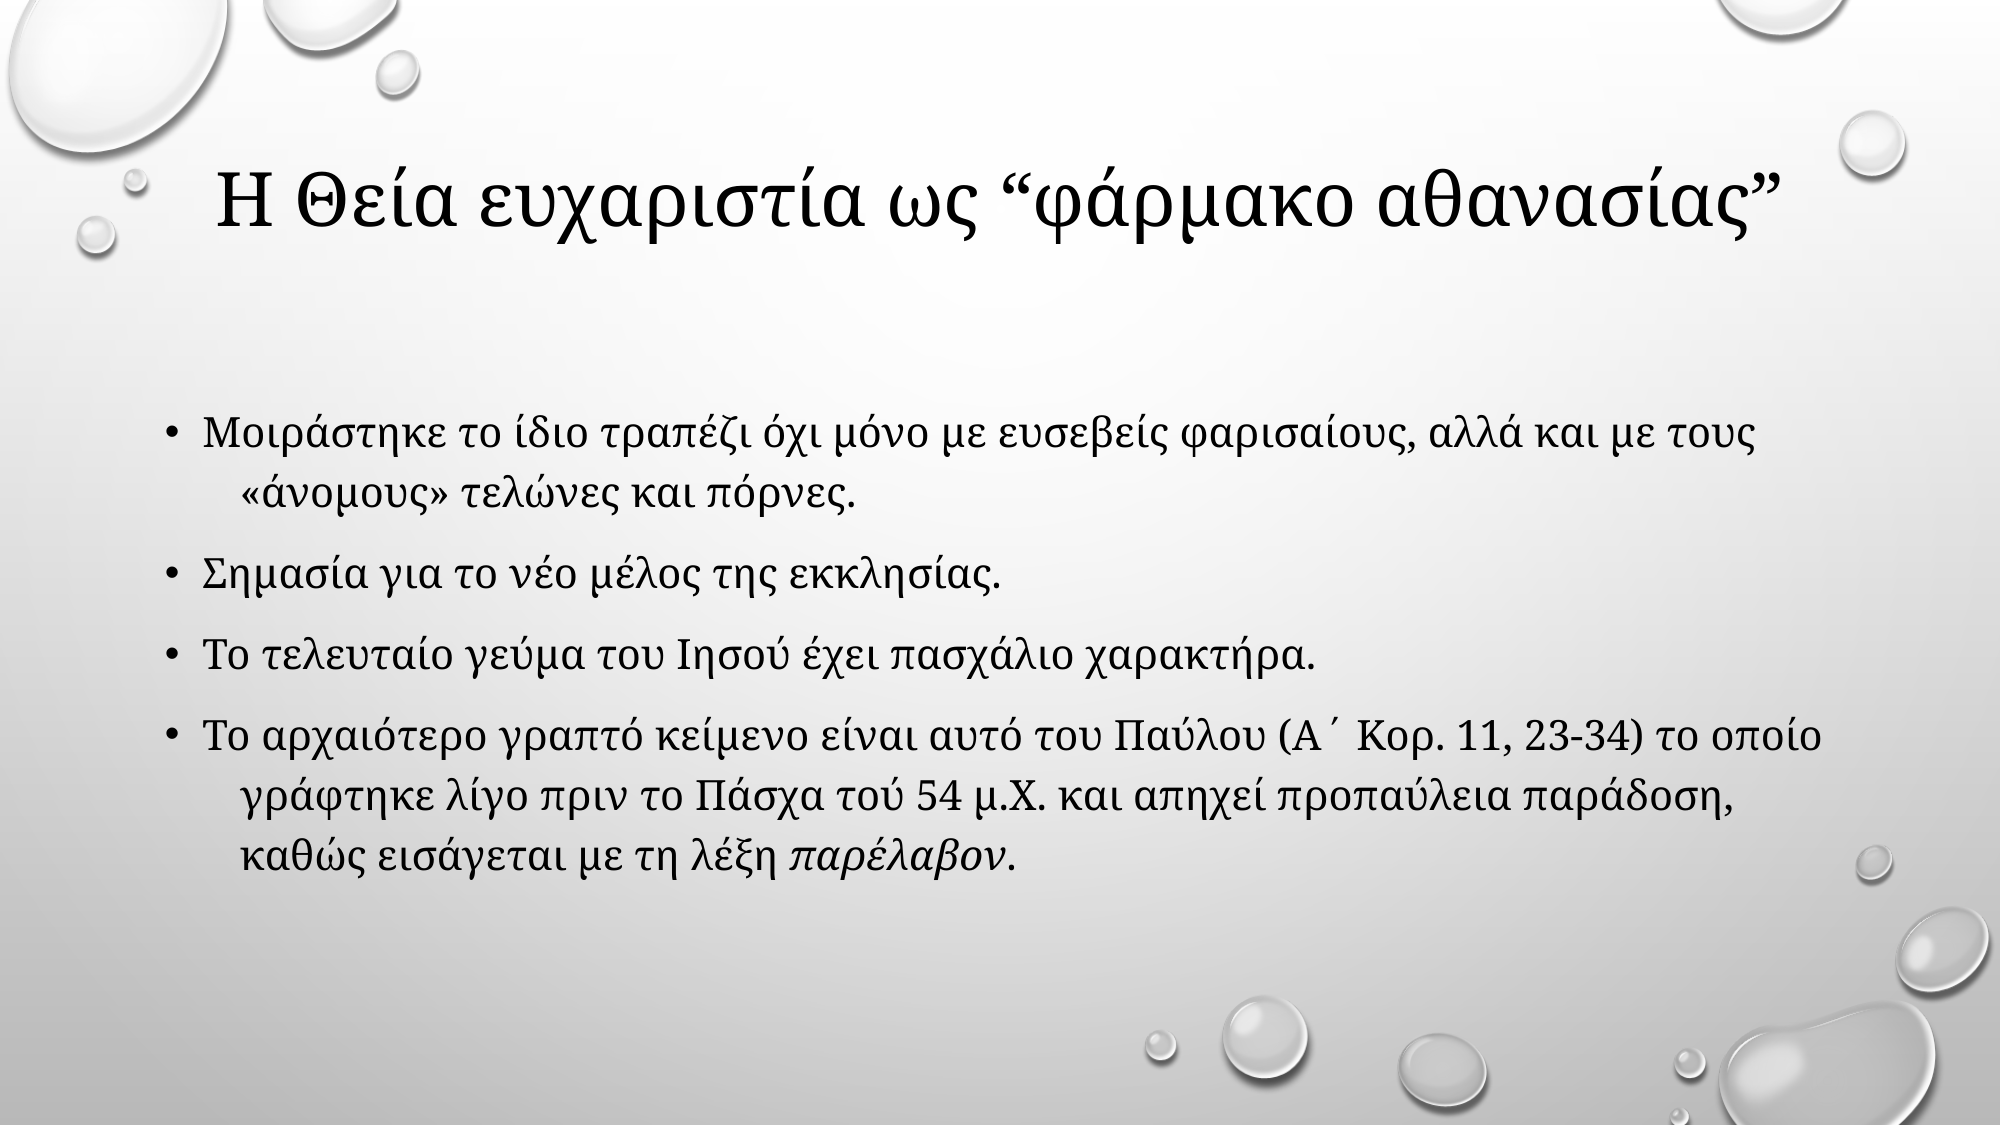

# H Θεία ευχαριστία ως “φάρμακο αθανασίας”
Μοιράστηκε το ίδιο τραπέζι όχι μόνο με ευσεβείς φαρισαίους, αλλά και με τους «άνομους» τελώνες και πόρνες.
Σημασία για το νέο μέλος της εκκλησίας.
Το τελευταίο γεύμα του Ιησού έχει πασχάλιο χαρακτήρα.
Το αρχαιότερο γραπτό κείμενο είναι αυτό του Παύλου (Α΄ Κορ. 11, 23-34) το οποίο γράφτηκε λίγο πριν το Πάσχα τού 54 μ.Χ. και απηχεί προπαύλεια παράδοση, καθώς εισάγεται με τη λέξη παρέλαβον.